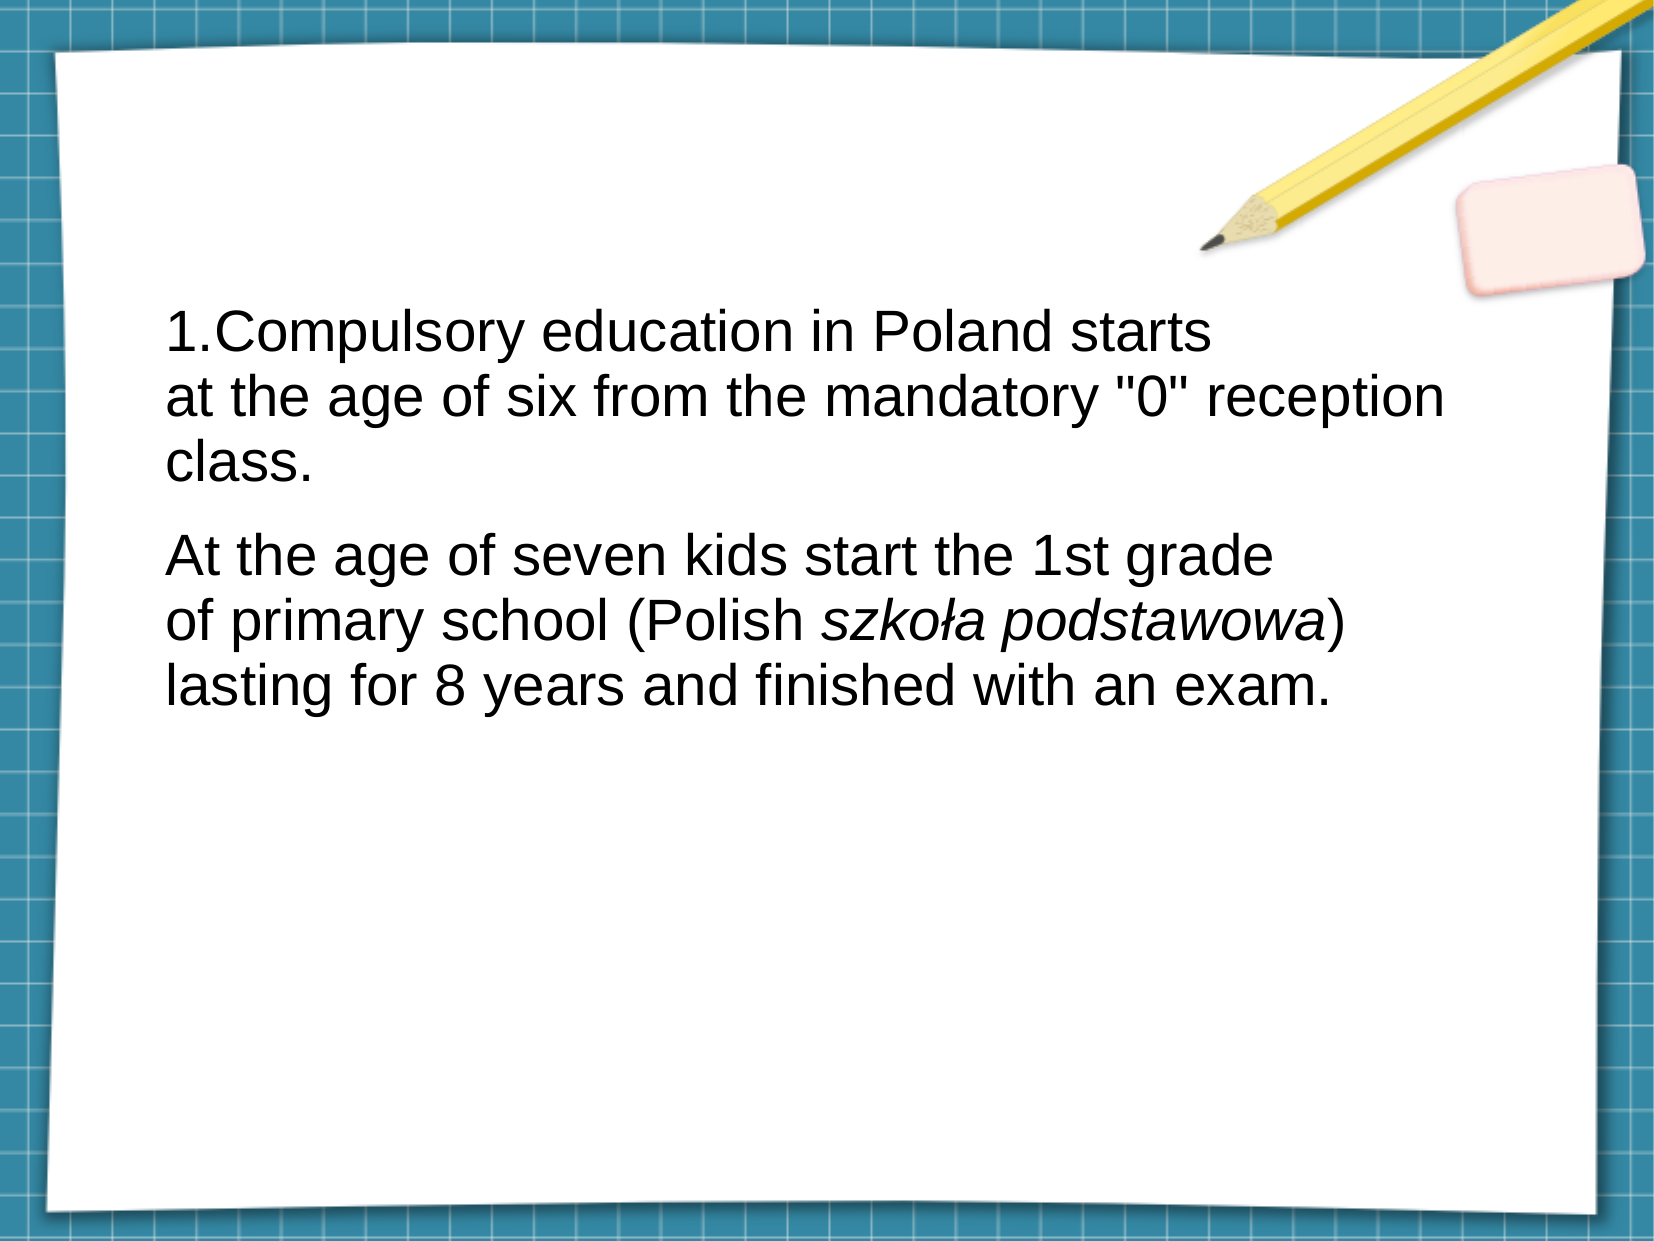

# 1.Compulsory education in Poland starts at the age of six from the mandatory "0" reception class.
At the age of seven kids start the 1st grade of primary school (Polish szkoła podstawowa) lasting for 8 years and finished with an exam.